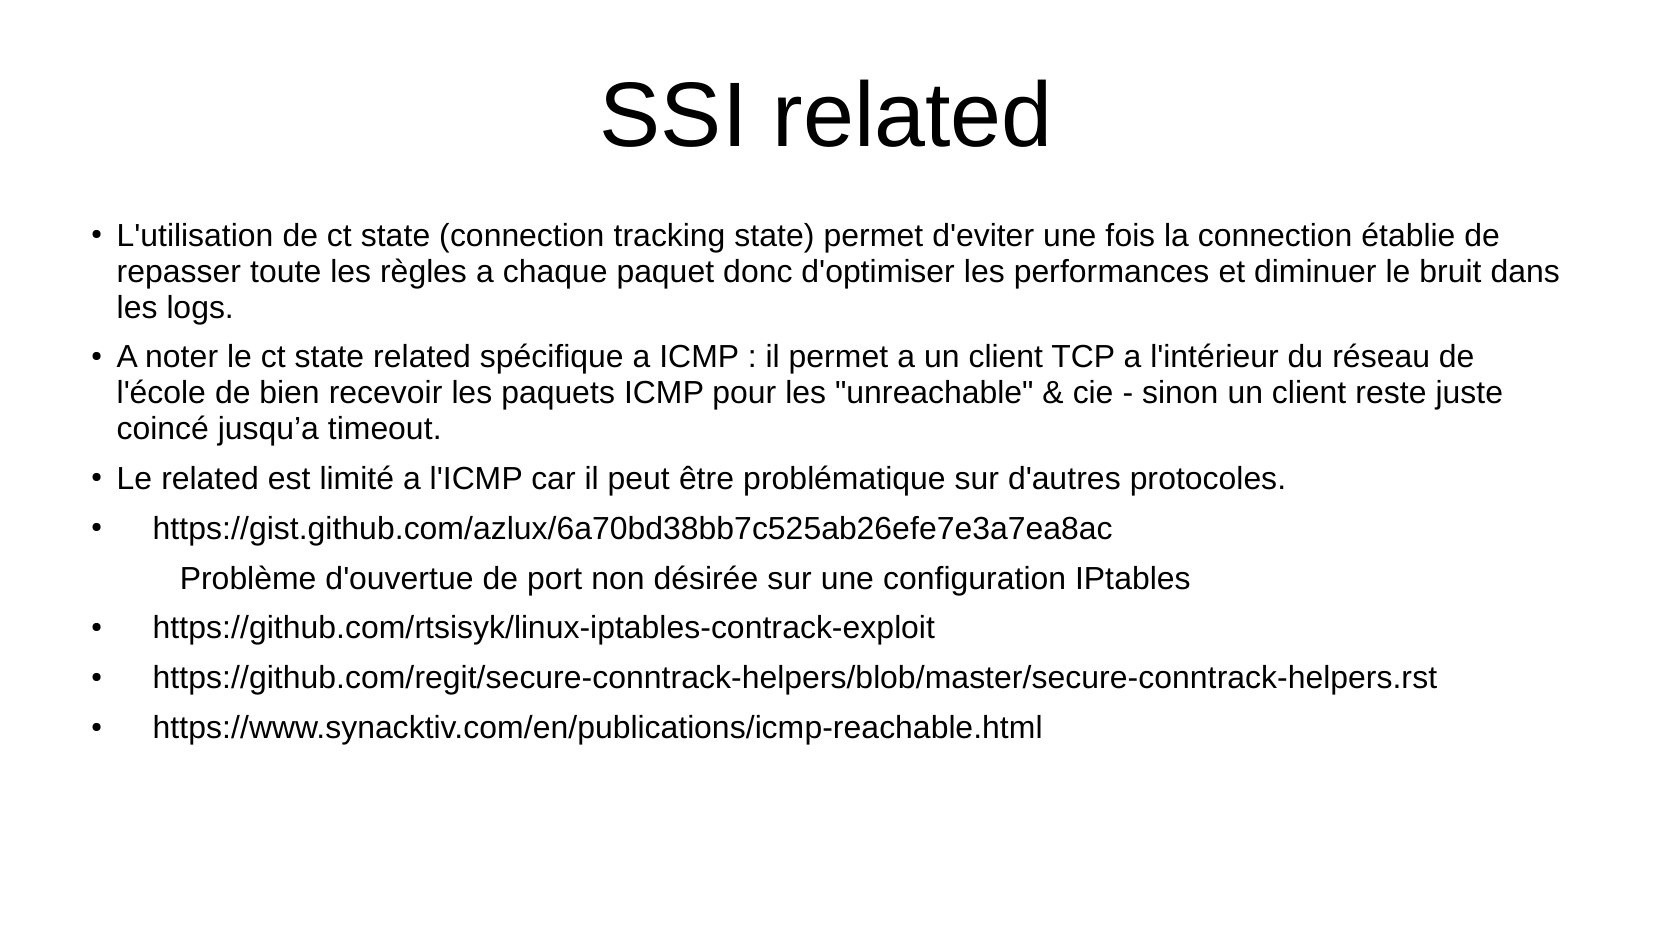

# SSI related
L'utilisation de ct state (connection tracking state) permet d'eviter une fois la connection établie de repasser toute les règles a chaque paquet donc d'optimiser les performances et diminuer le bruit dans les logs.
A noter le ct state related spécifique a ICMP : il permet a un client TCP a l'intérieur du réseau de l'école de bien recevoir les paquets ICMP pour les "unreachable" & cie - sinon un client reste juste coincé jusqu’a timeout.
Le related est limité a l'ICMP car il peut être problématique sur d'autres protocoles.
 https://gist.github.com/azlux/6a70bd38bb7c525ab26efe7e3a7ea8ac
 Problème d'ouvertue de port non désirée sur une configuration IPtables
 https://github.com/rtsisyk/linux-iptables-contrack-exploit
 https://github.com/regit/secure-conntrack-helpers/blob/master/secure-conntrack-helpers.rst
 https://www.synacktiv.com/en/publications/icmp-reachable.html